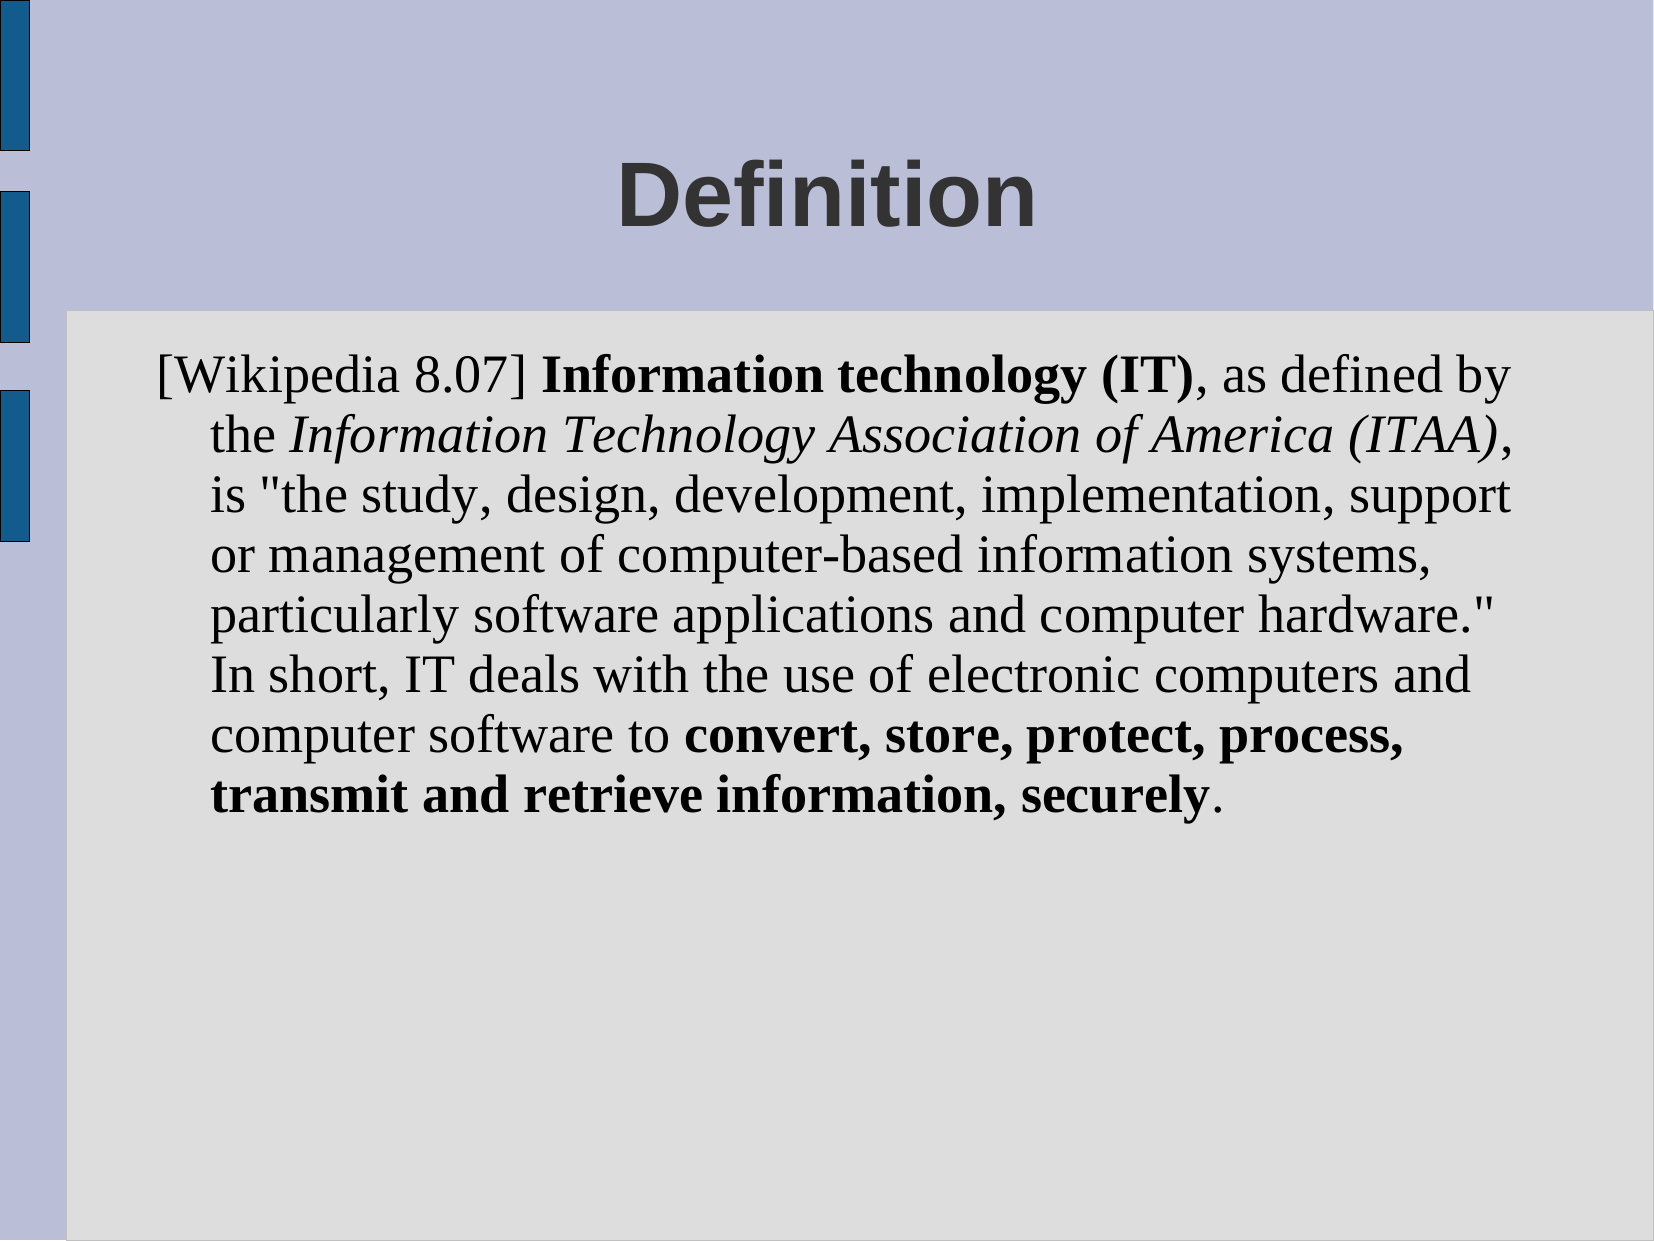

# Definition
[Wikipedia 8.07] Information technology (IT), as defined by the Information Technology Association of America (ITAA), is "the study, design, development, implementation, support or management of computer-based information systems, particularly software applications and computer hardware." In short, IT deals with the use of electronic computers and computer software to convert, store, protect, process, transmit and retrieve information, securely.